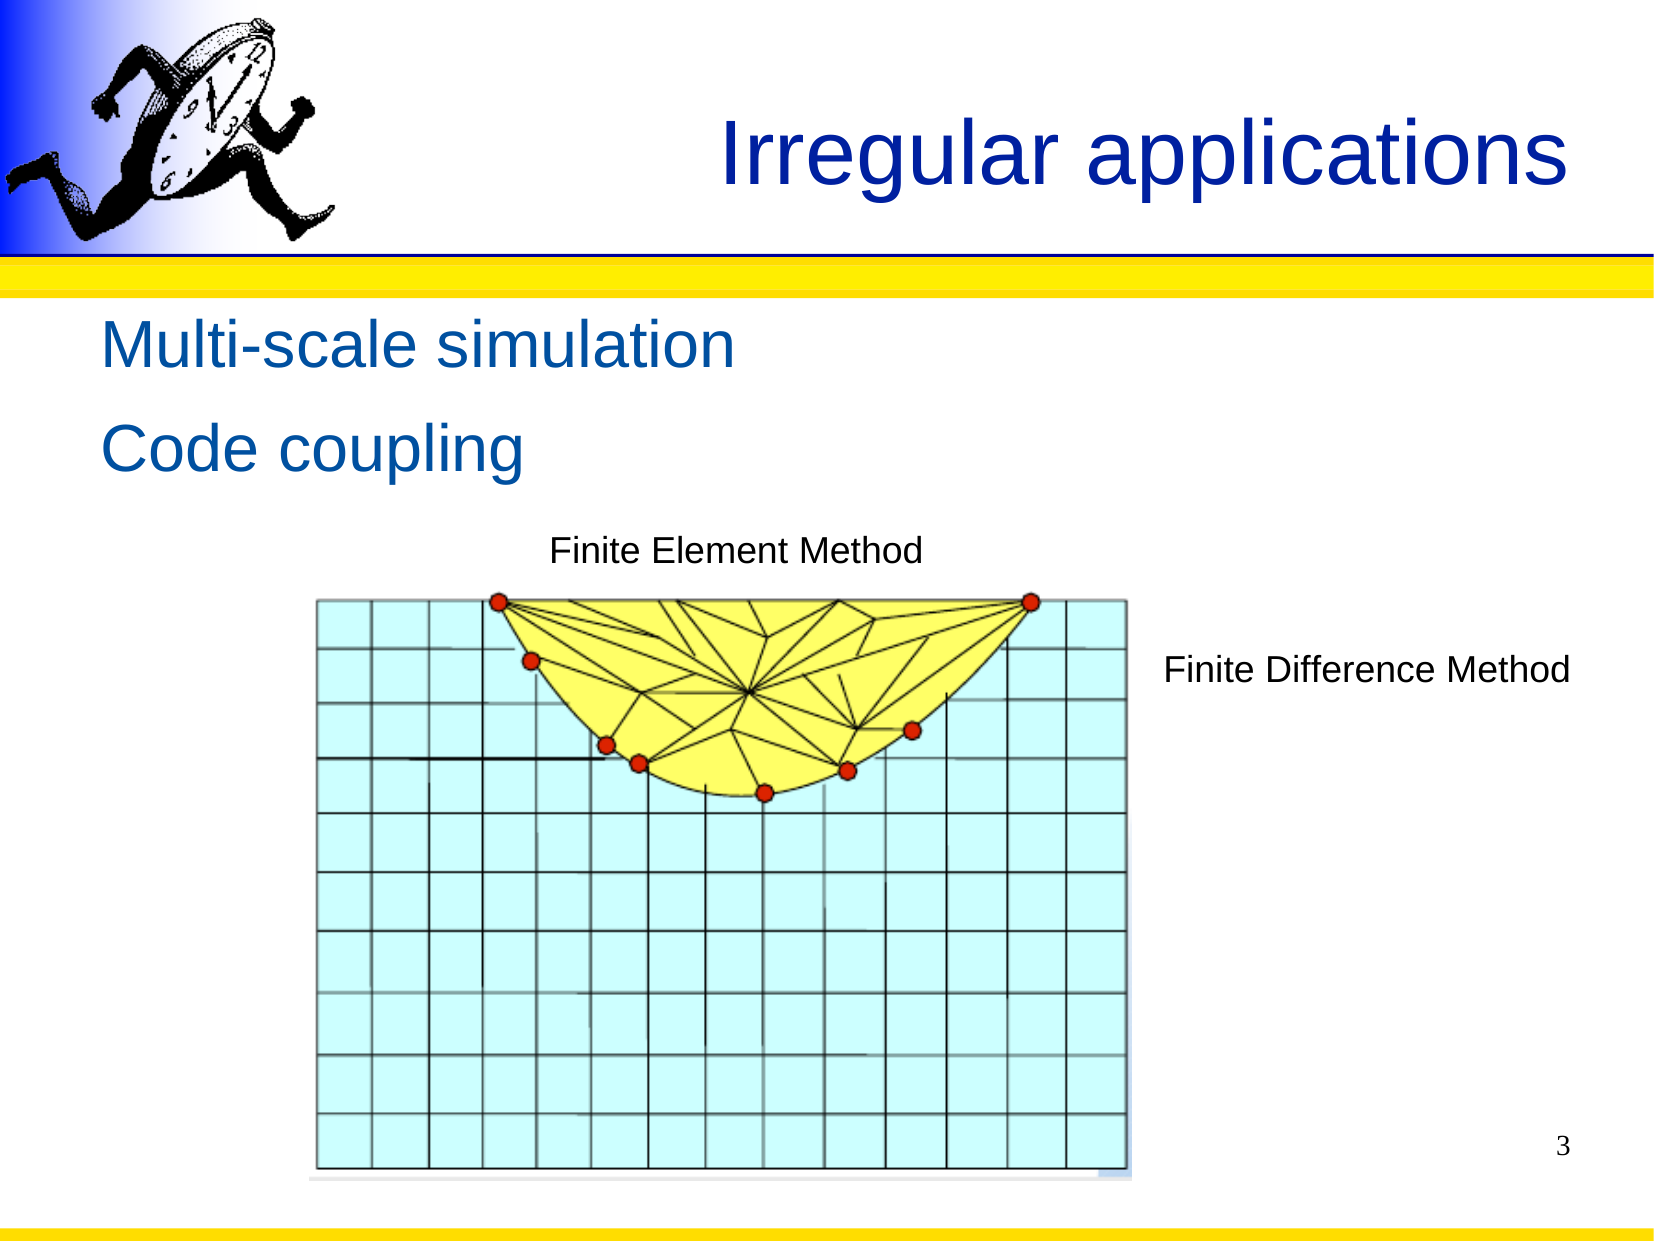

# Irregular applications
Multi-scale simulation
Code coupling
Finite Element Method
Finite Difference Method
3